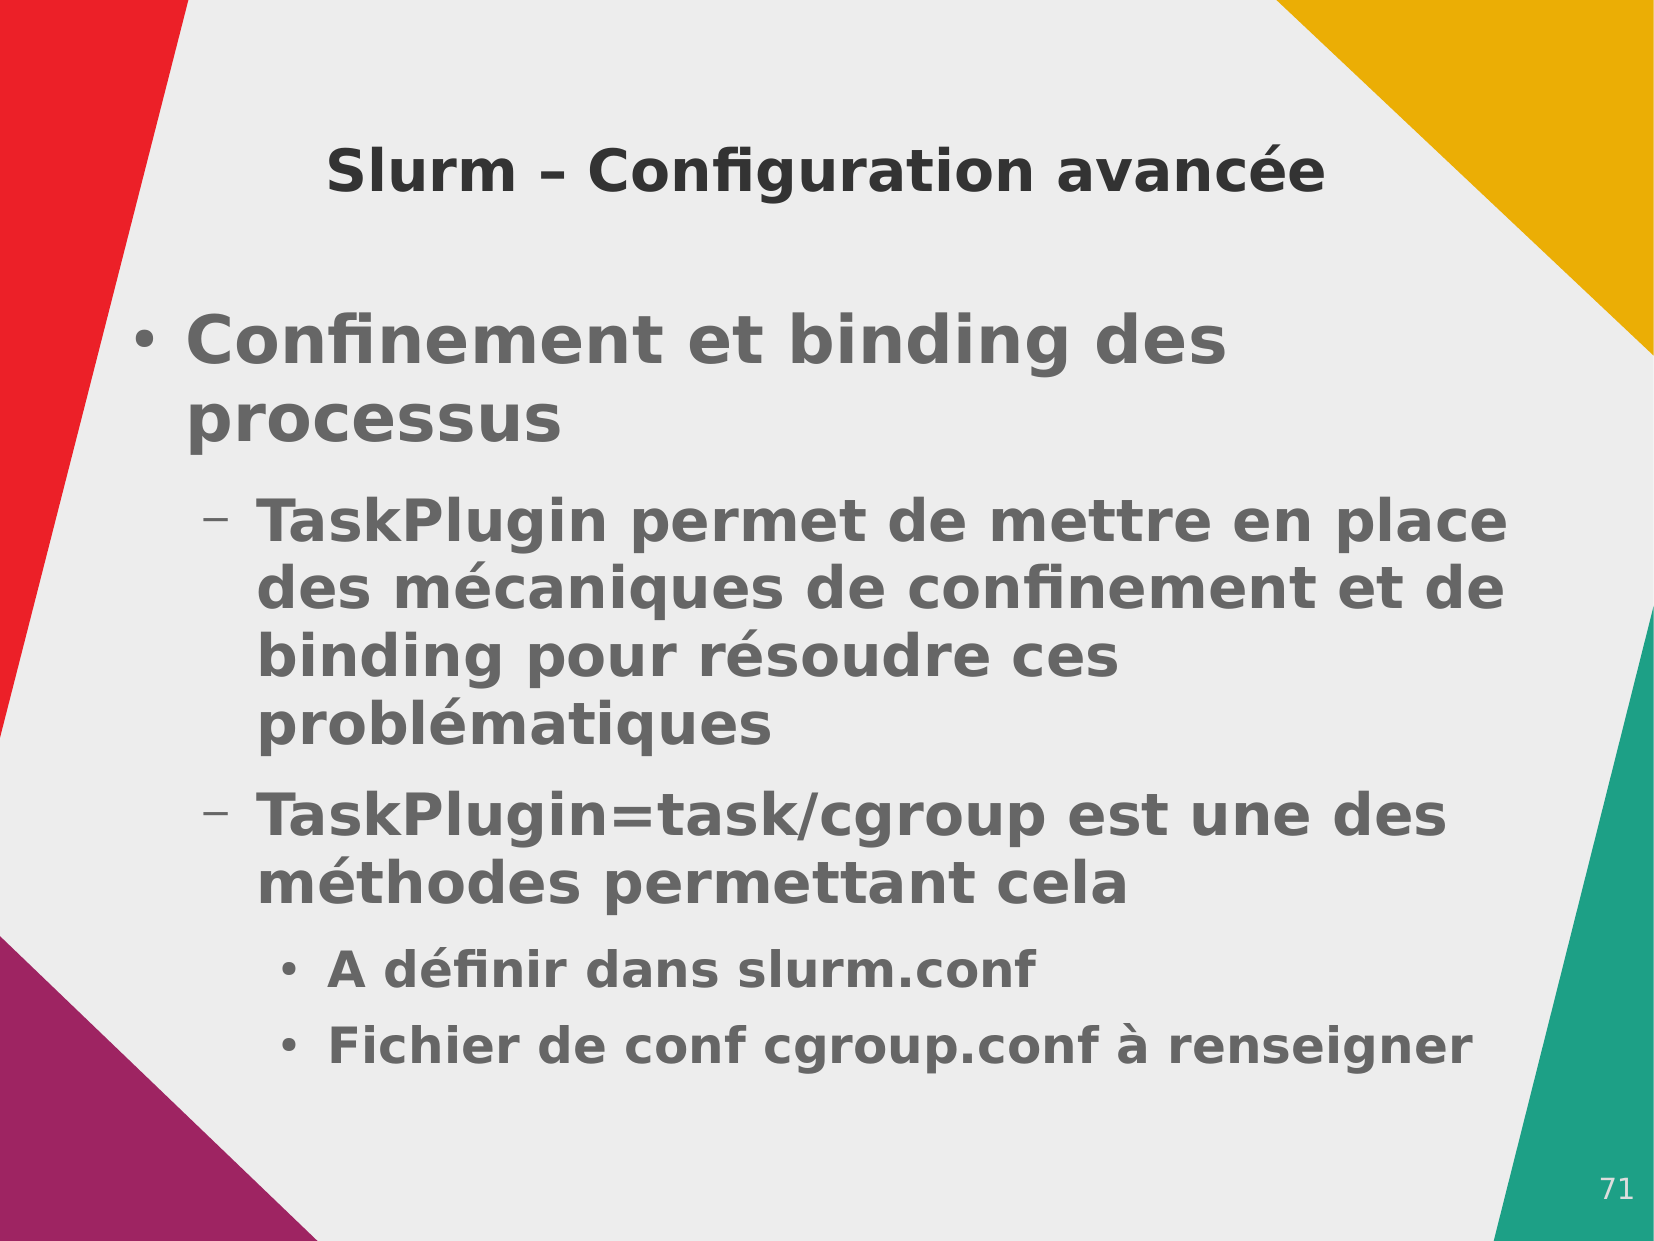

# Slurm – Configuration avancée
Confinement et binding des processus
TaskPlugin permet de mettre en place des mécaniques de confinement et de binding pour résoudre ces problématiques
TaskPlugin=task/cgroup est une des méthodes permettant cela
A définir dans slurm.conf
Fichier de conf cgroup.conf à renseigner
71